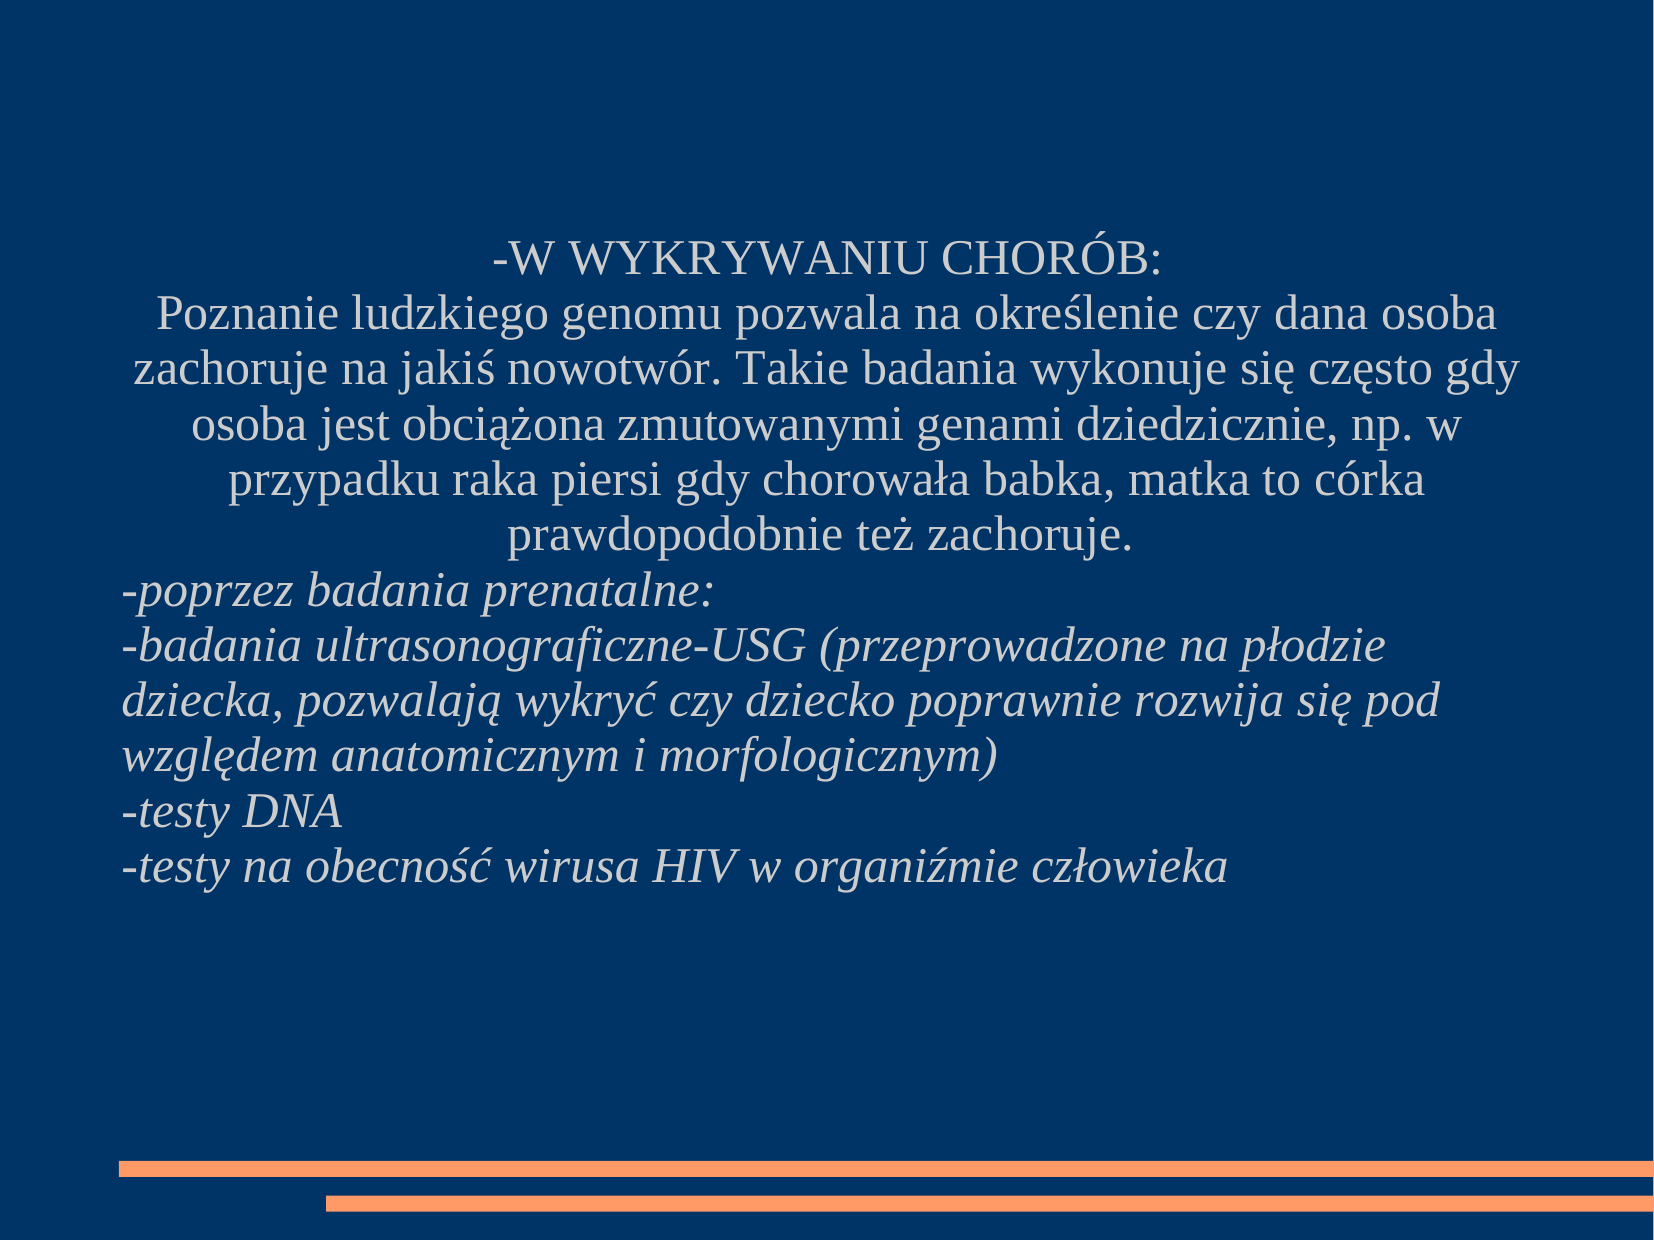

# -W WYKRYWANIU CHORÓB:
Poznanie ludzkiego genomu pozwala na określenie czy dana osoba zachoruje na jakiś nowotwór. Takie badania wykonuje się często gdy osoba jest obciążona zmutowanymi genami dziedzicznie, np. w przypadku raka piersi gdy chorowała babka, matka to córka prawdopodobnie też zachoruje.
-poprzez badania prenatalne:
-badania ultrasonograficzne-USG (przeprowadzone na płodzie dziecka, pozwalają wykryć czy dziecko poprawnie rozwija się pod względem anatomicznym i morfologicznym)
-testy DNA
-testy na obecność wirusa HIV w organiźmie człowieka